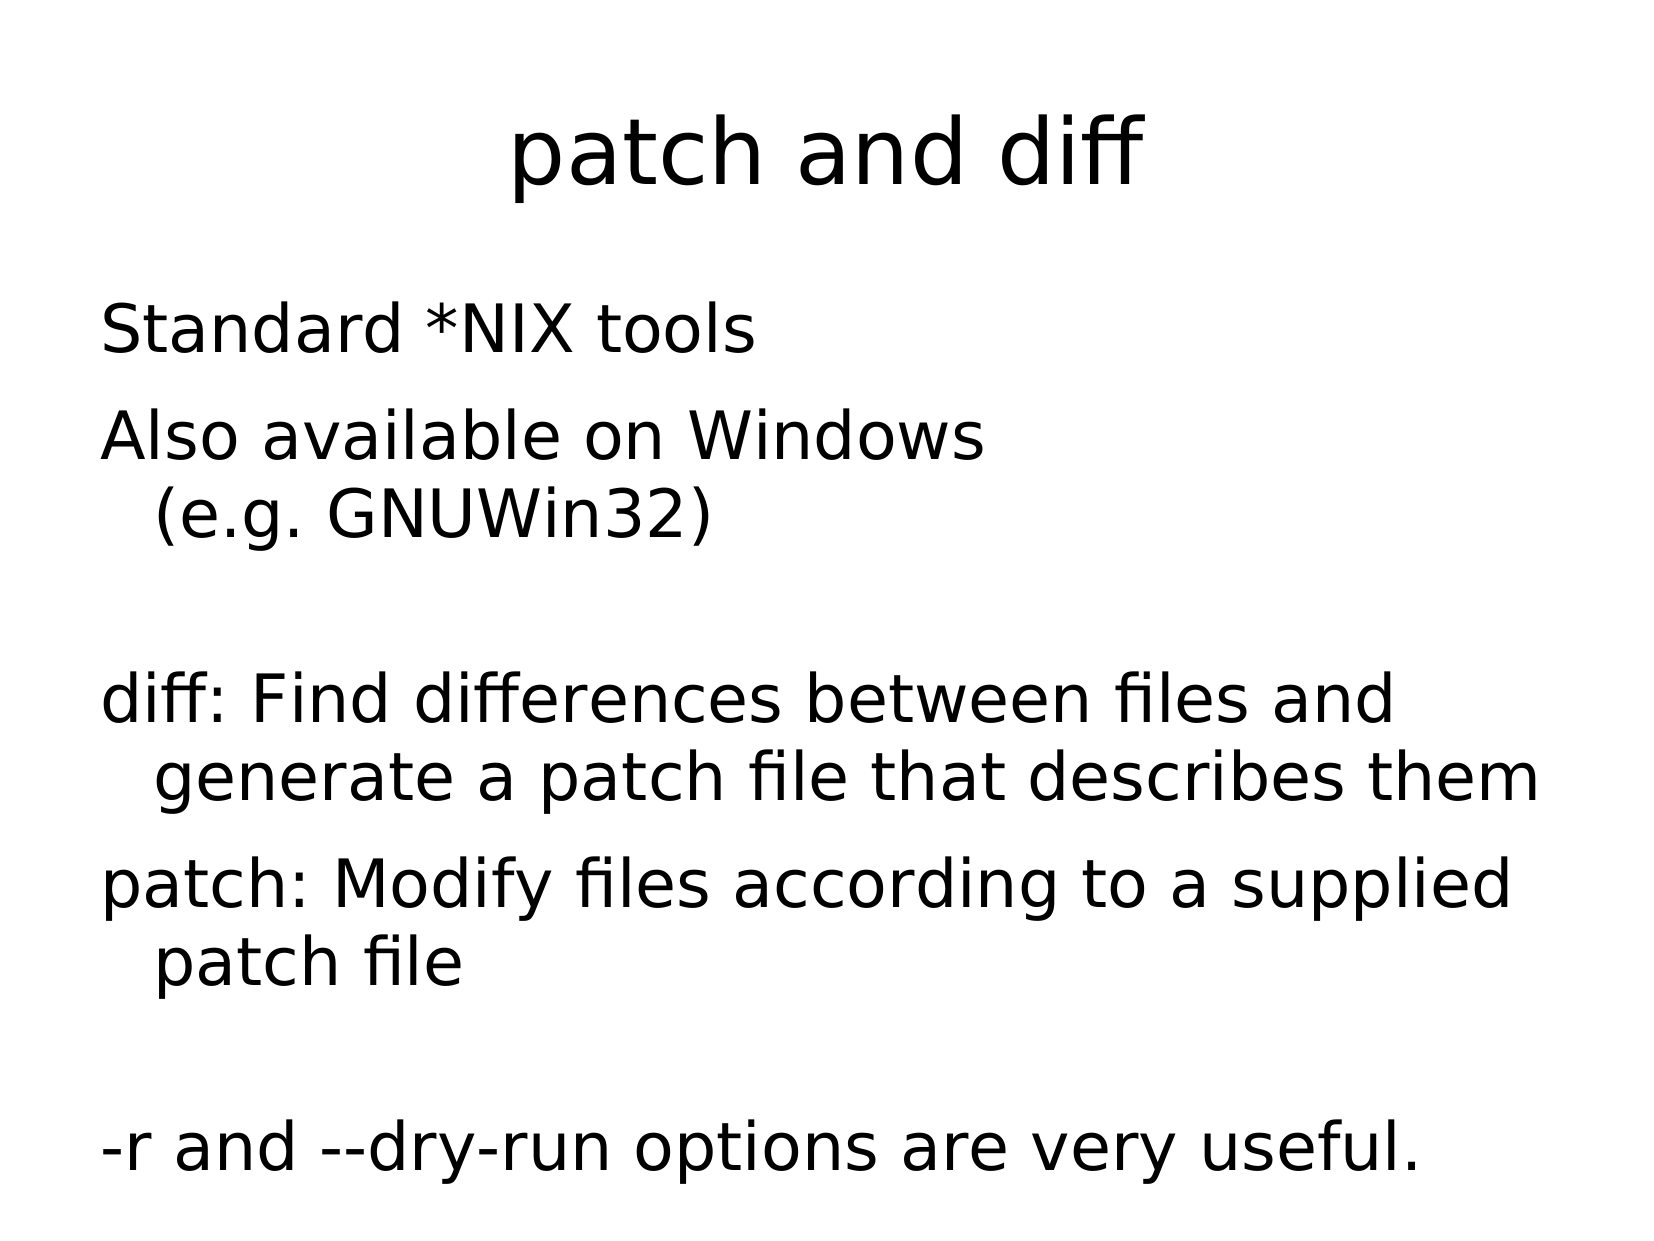

# patch and diff
Standard *NIX tools
Also available on Windows
(e.g. GNUWin32)
diff: Find differences between files and generate a patch file that describes them
patch: Modify files according to a supplied patch file
-r and --dry-run options are very useful.